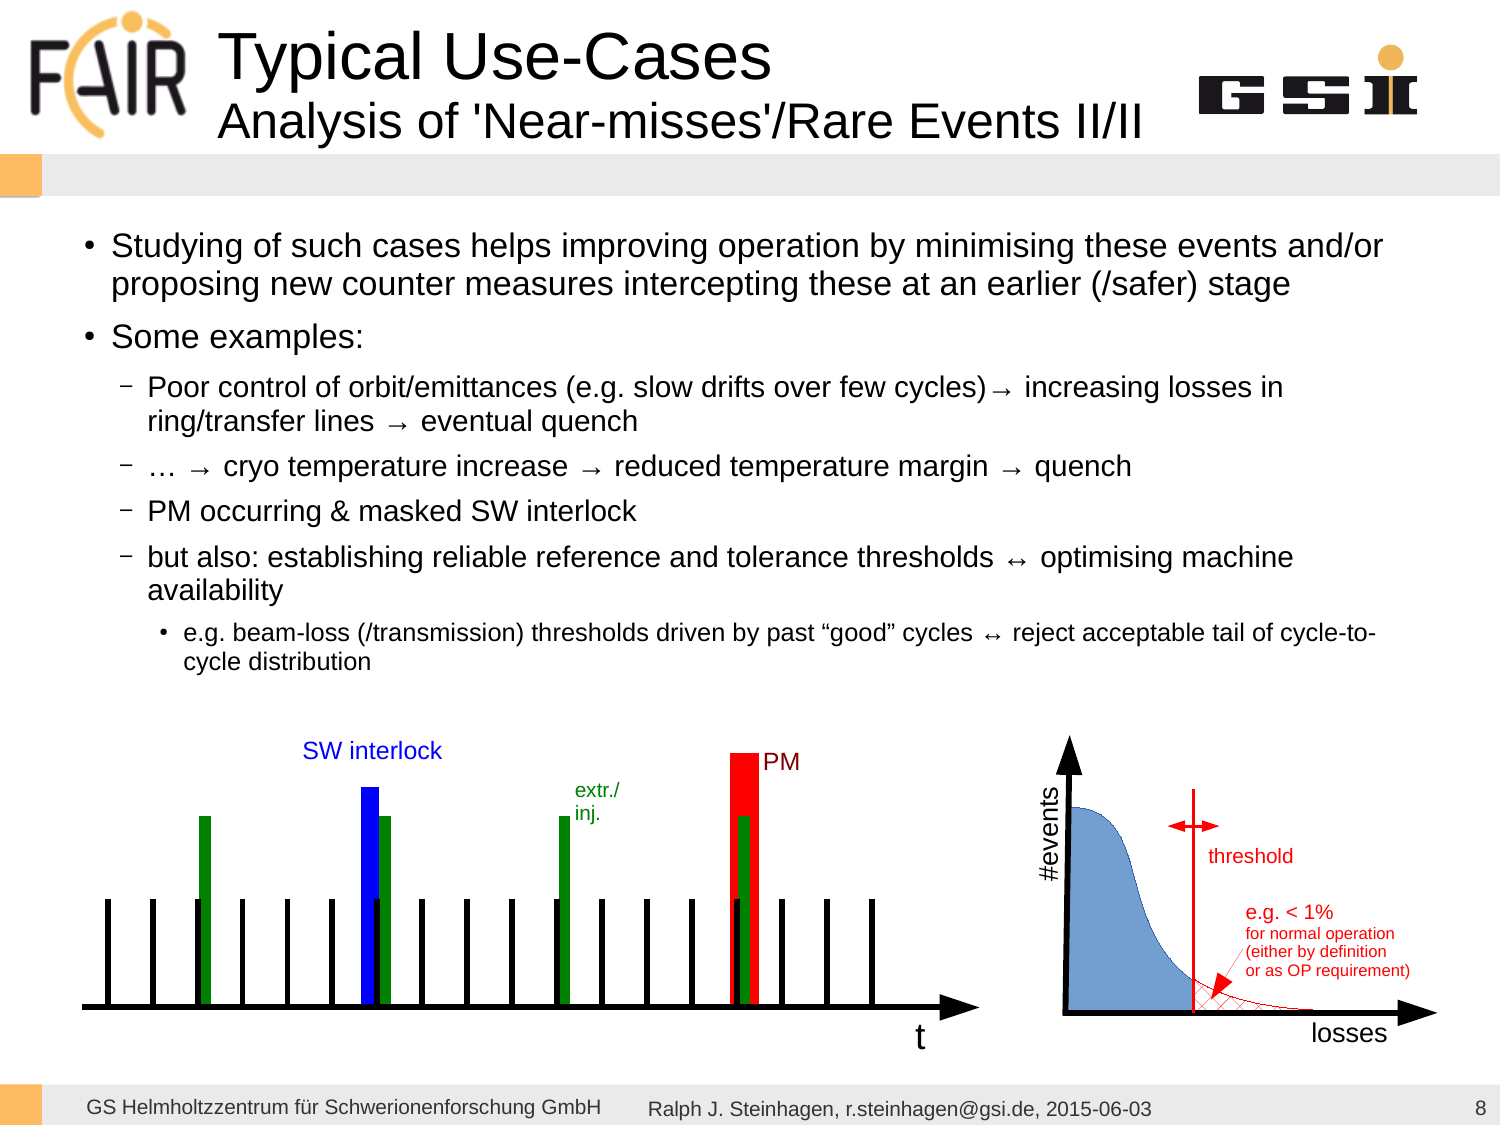

# Typical Use-Cases Analysis of 'Near-misses'/Rare Events II/II
Studying of such cases helps improving operation by minimising these events and/or proposing new counter measures intercepting these at an earlier (/safer) stage
Some examples:
Poor control of orbit/emittances (e.g. slow drifts over few cycles)→ increasing losses in ring/transfer lines → eventual quench
… → cryo temperature increase → reduced temperature margin → quench
PM occurring & masked SW interlock
but also: establishing reliable reference and tolerance thresholds ↔ optimising machine availability
e.g. beam-loss (/transmission) thresholds driven by past “good” cycles ↔ reject acceptable tail of cycle-to-cycle distribution
SW interlock
PM
extr./
inj.
t
#events
threshold
e.g. < 1%
for normal operation
(either by definition
or as OP requirement)
losses